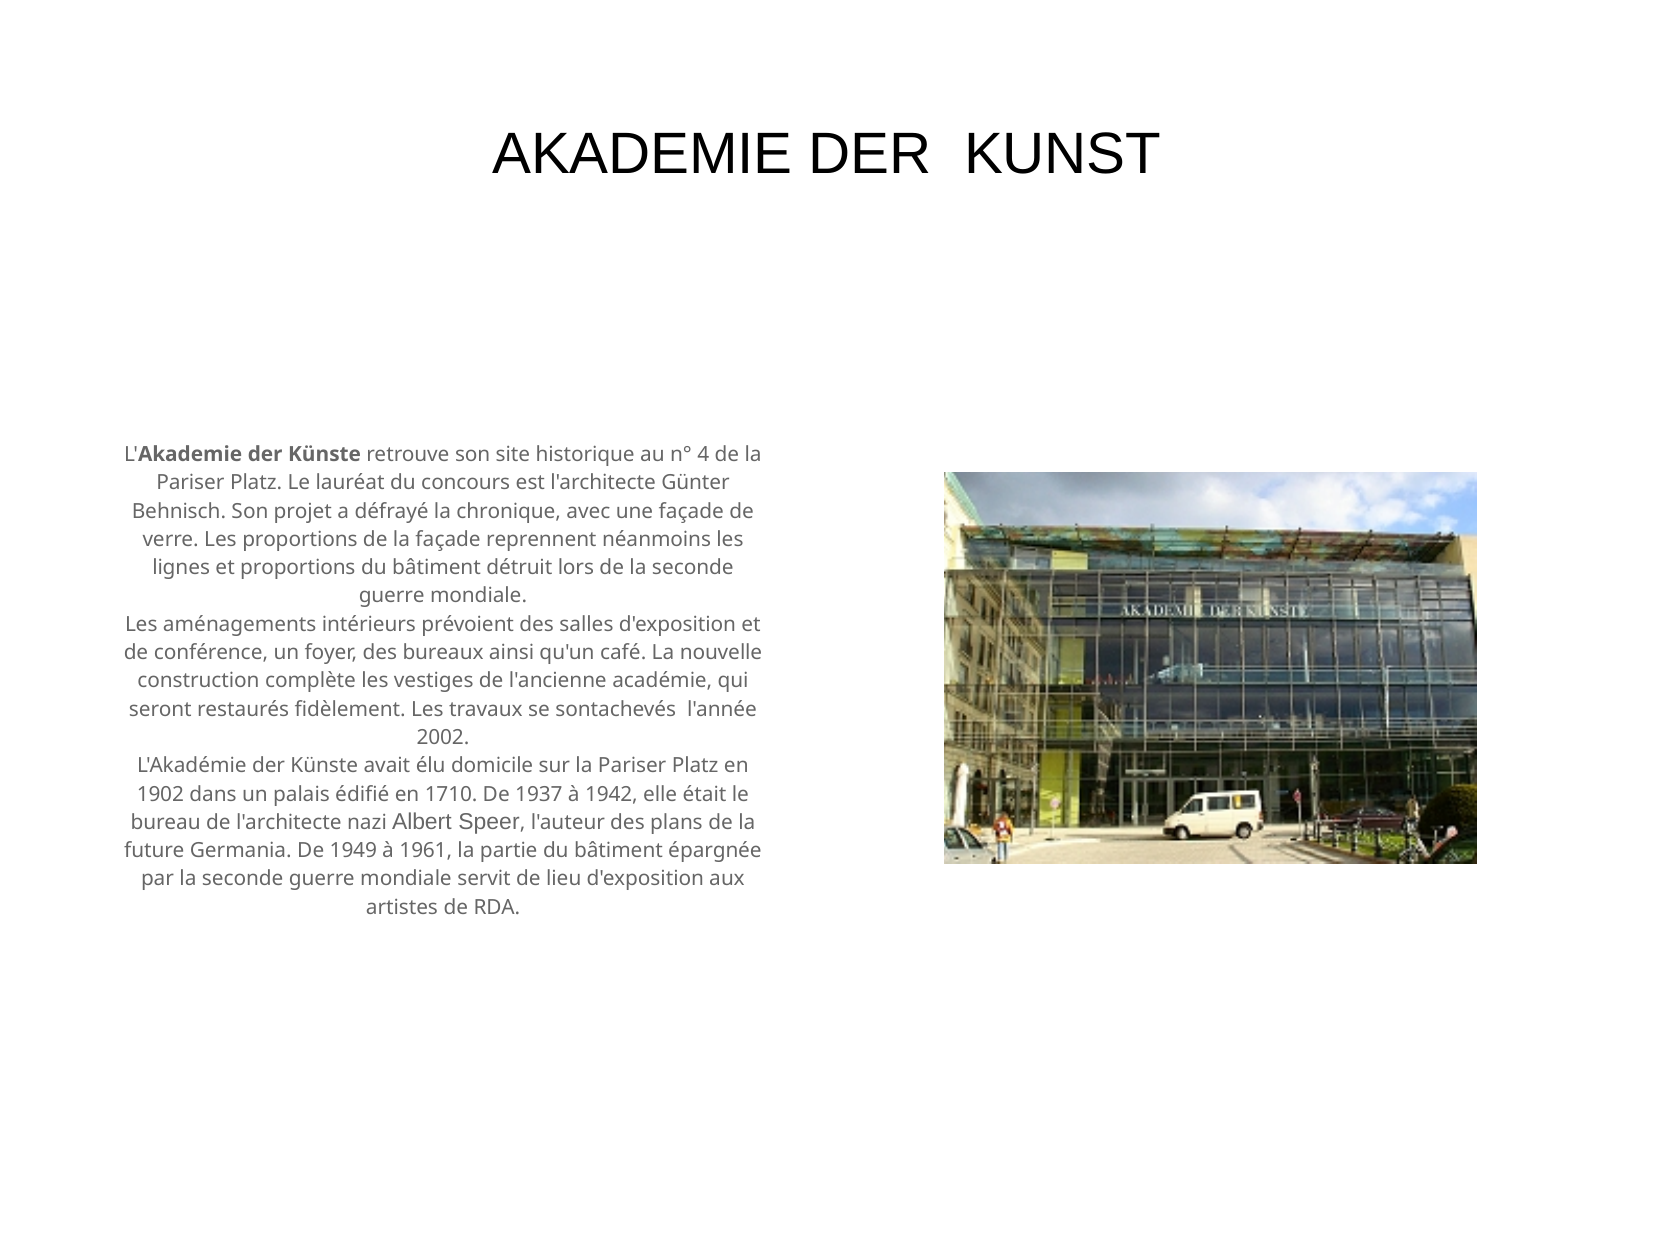

# AKADEMIE DER KUNST
L'Akademie der Künste retrouve son site historique au n° 4 de la Pariser Platz. Le lauréat du concours est l'architecte Günter Behnisch. Son projet a défrayé la chronique, avec une façade de verre. Les proportions de la façade reprennent néanmoins les lignes et proportions du bâtiment détruit lors de la seconde guerre mondiale.
Les aménagements intérieurs prévoient des salles d'exposition et de conférence, un foyer, des bureaux ainsi qu'un café. La nouvelle construction complète les vestiges de l'ancienne académie, qui seront restaurés fidèlement. Les travaux se sontachevés l'année 2002.
L'Akadémie der Künste avait élu domicile sur la Pariser Platz en 1902 dans un palais édifié en 1710. De 1937 à 1942, elle était le bureau de l'architecte nazi Albert Speer, l'auteur des plans de la future Germania. De 1949 à 1961, la partie du bâtiment épargnée par la seconde guerre mondiale servit de lieu d'exposition aux artistes de RDA.